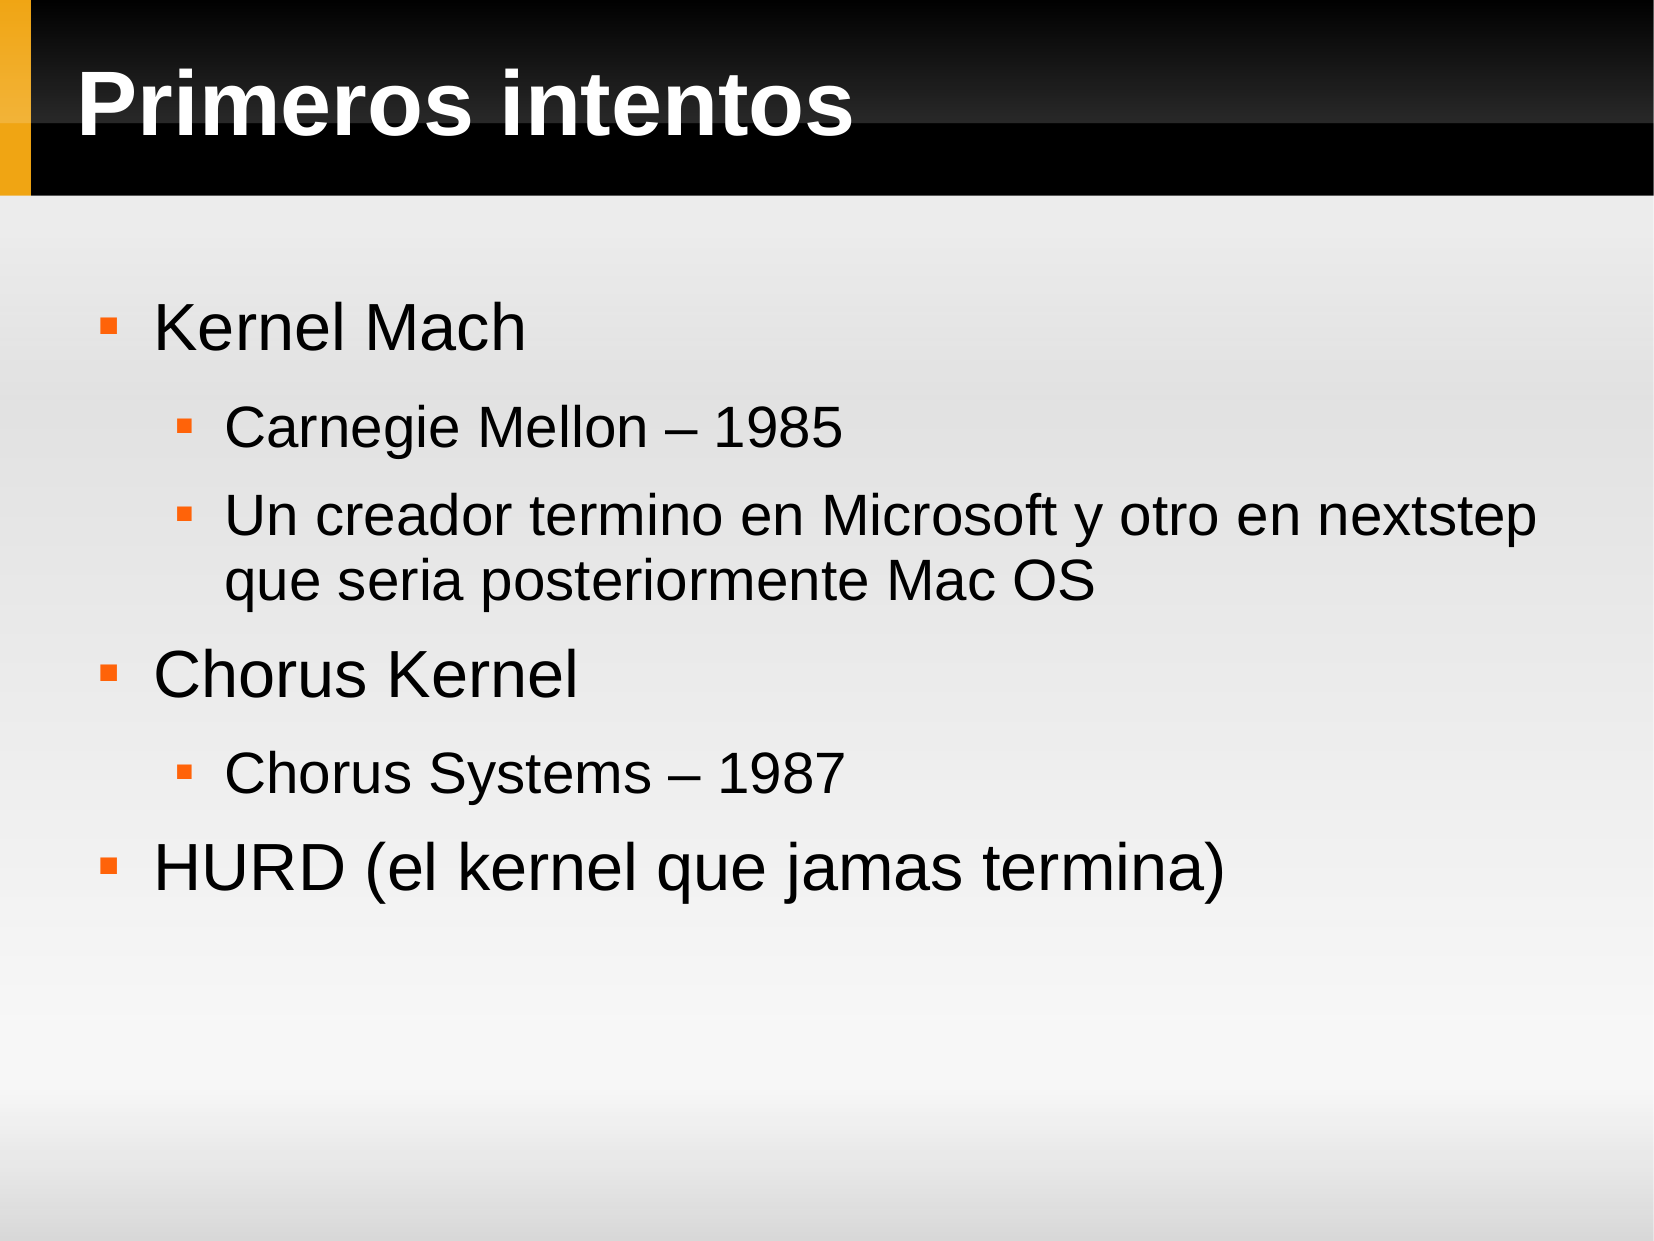

# Primeros intentos
Kernel Mach
Carnegie Mellon – 1985
Un creador termino en Microsoft y otro en nextstep que seria posteriormente Mac OS
Chorus Kernel
Chorus Systems – 1987
HURD (el kernel que jamas termina)